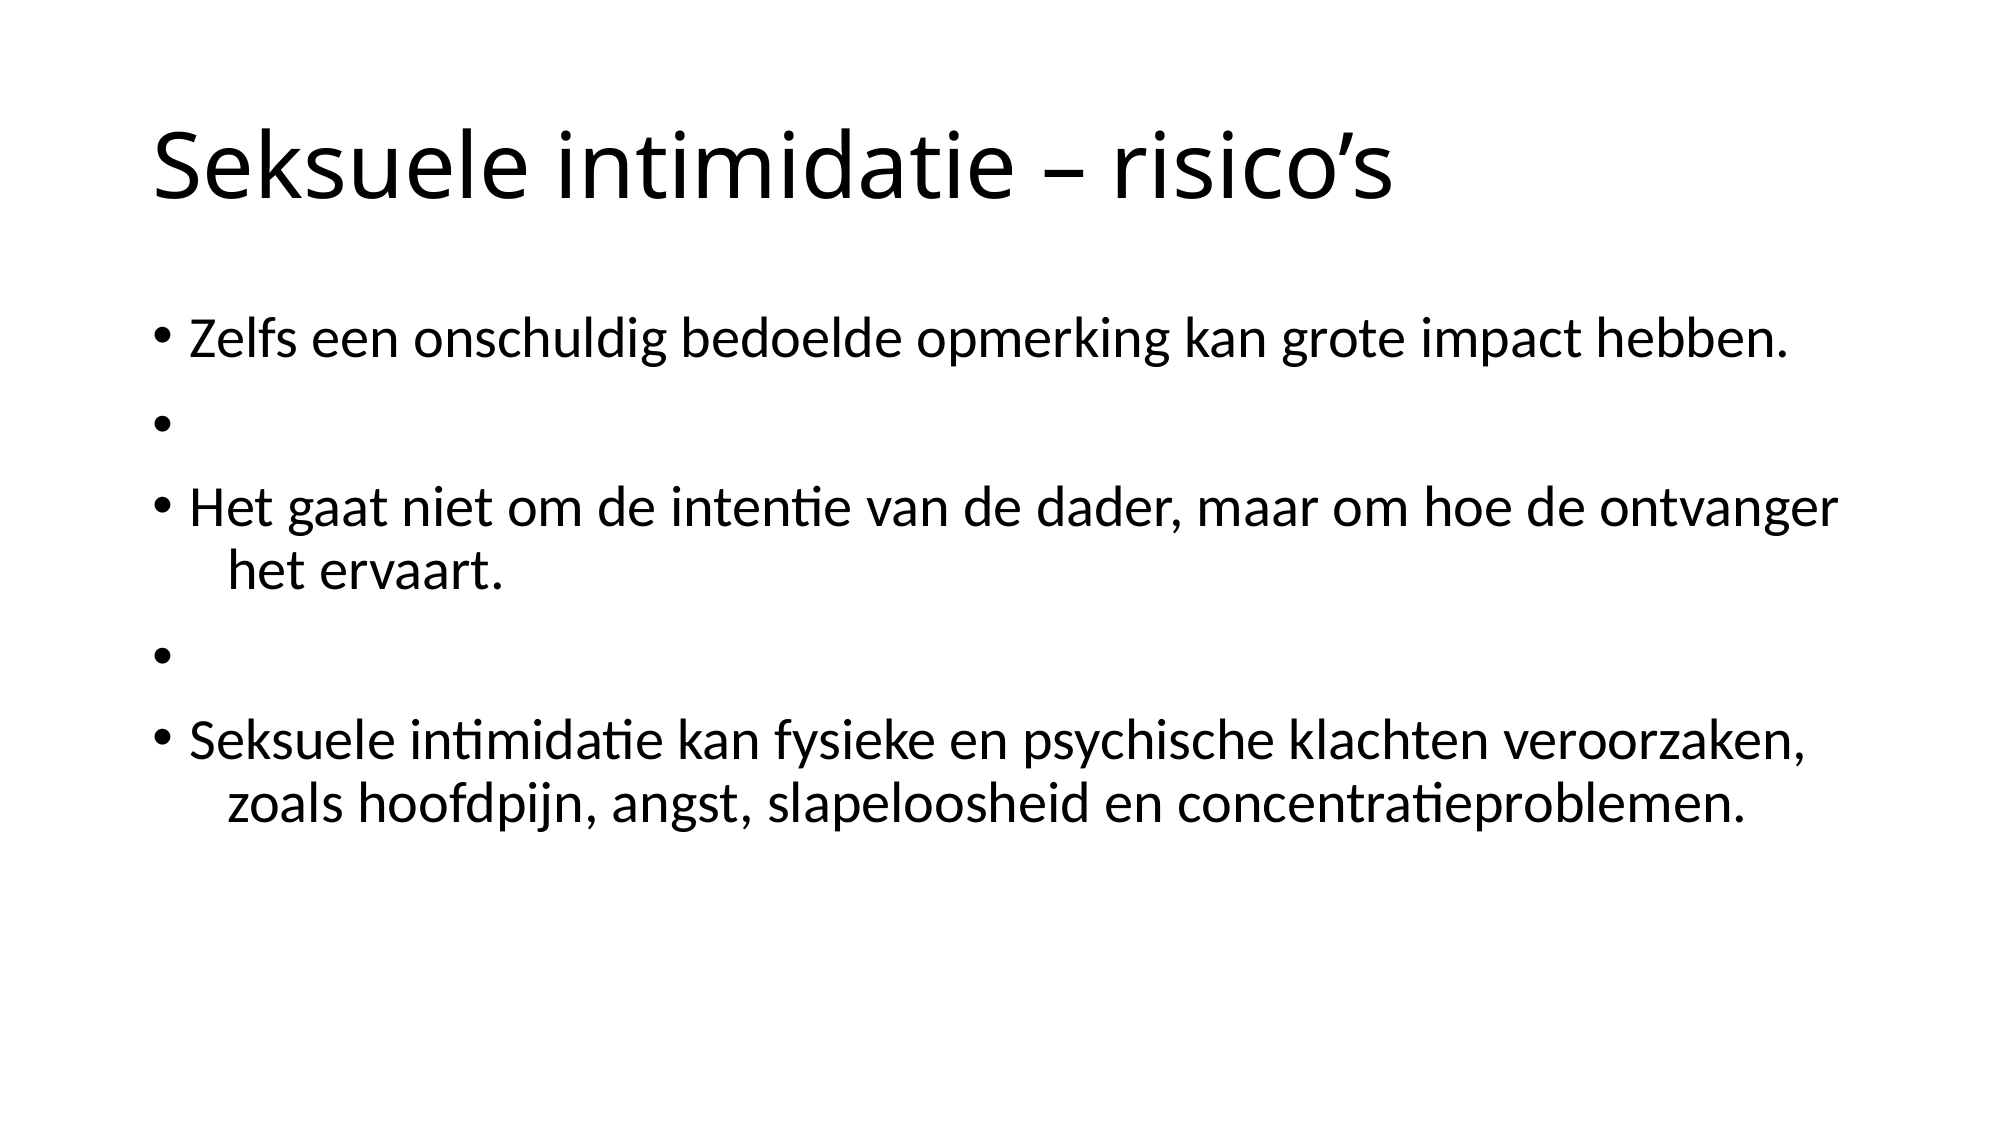

# Seksuele intimidatie – risico’s
Zelfs een onschuldig bedoelde opmerking kan grote impact hebben.
Het gaat niet om de intentie van de dader, maar om hoe de ontvanger het ervaart.
Seksuele intimidatie kan fysieke en psychische klachten veroorzaken, zoals hoofdpijn, angst, slapeloosheid en concentratieproblemen.